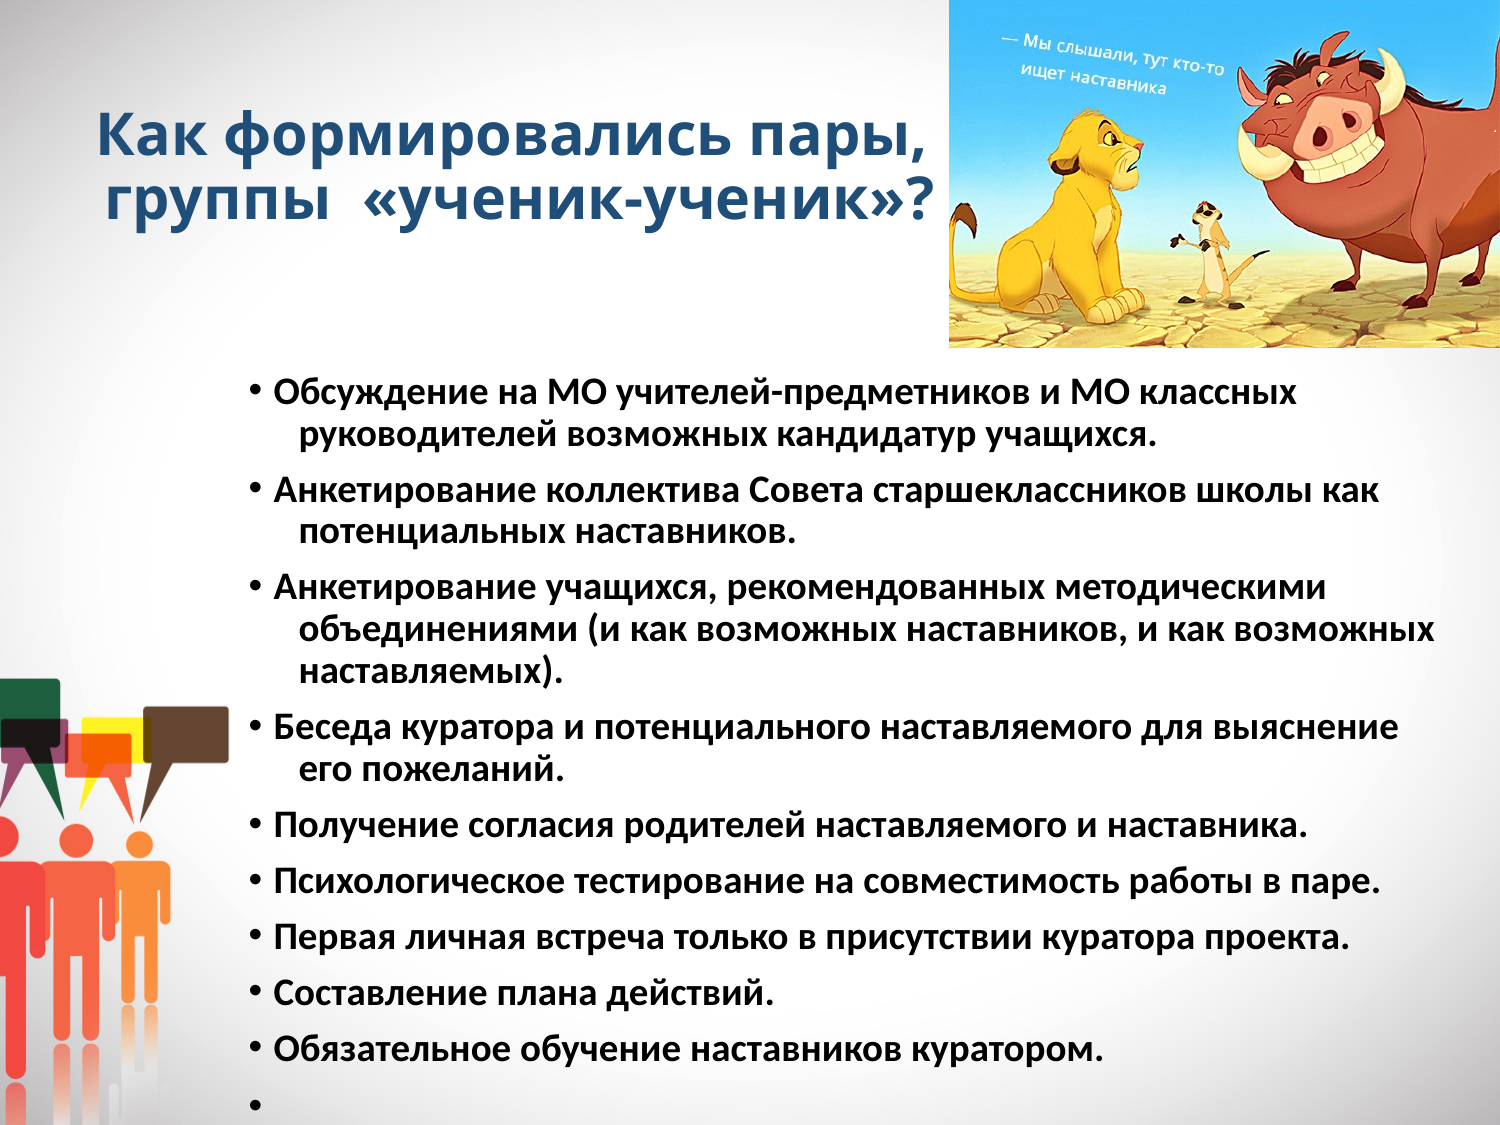

# Как формировались пары, группы «ученик-ученик»?
Обсуждение на МО учителей-предметников и МО классных руководителей возможных кандидатур учащихся.
Анкетирование коллектива Совета старшеклассников школы как потенциальных наставников.
Анкетирование учащихся, рекомендованных методическими объединениями (и как возможных наставников, и как возможных наставляемых).
Беседа куратора и потенциального наставляемого для выяснение его пожеланий.
Получение согласия родителей наставляемого и наставника.
Психологическое тестирование на совместимость работы в паре.
Первая личная встреча только в присутствии куратора проекта.
Составление плана действий.
Обязательное обучение наставников куратором.